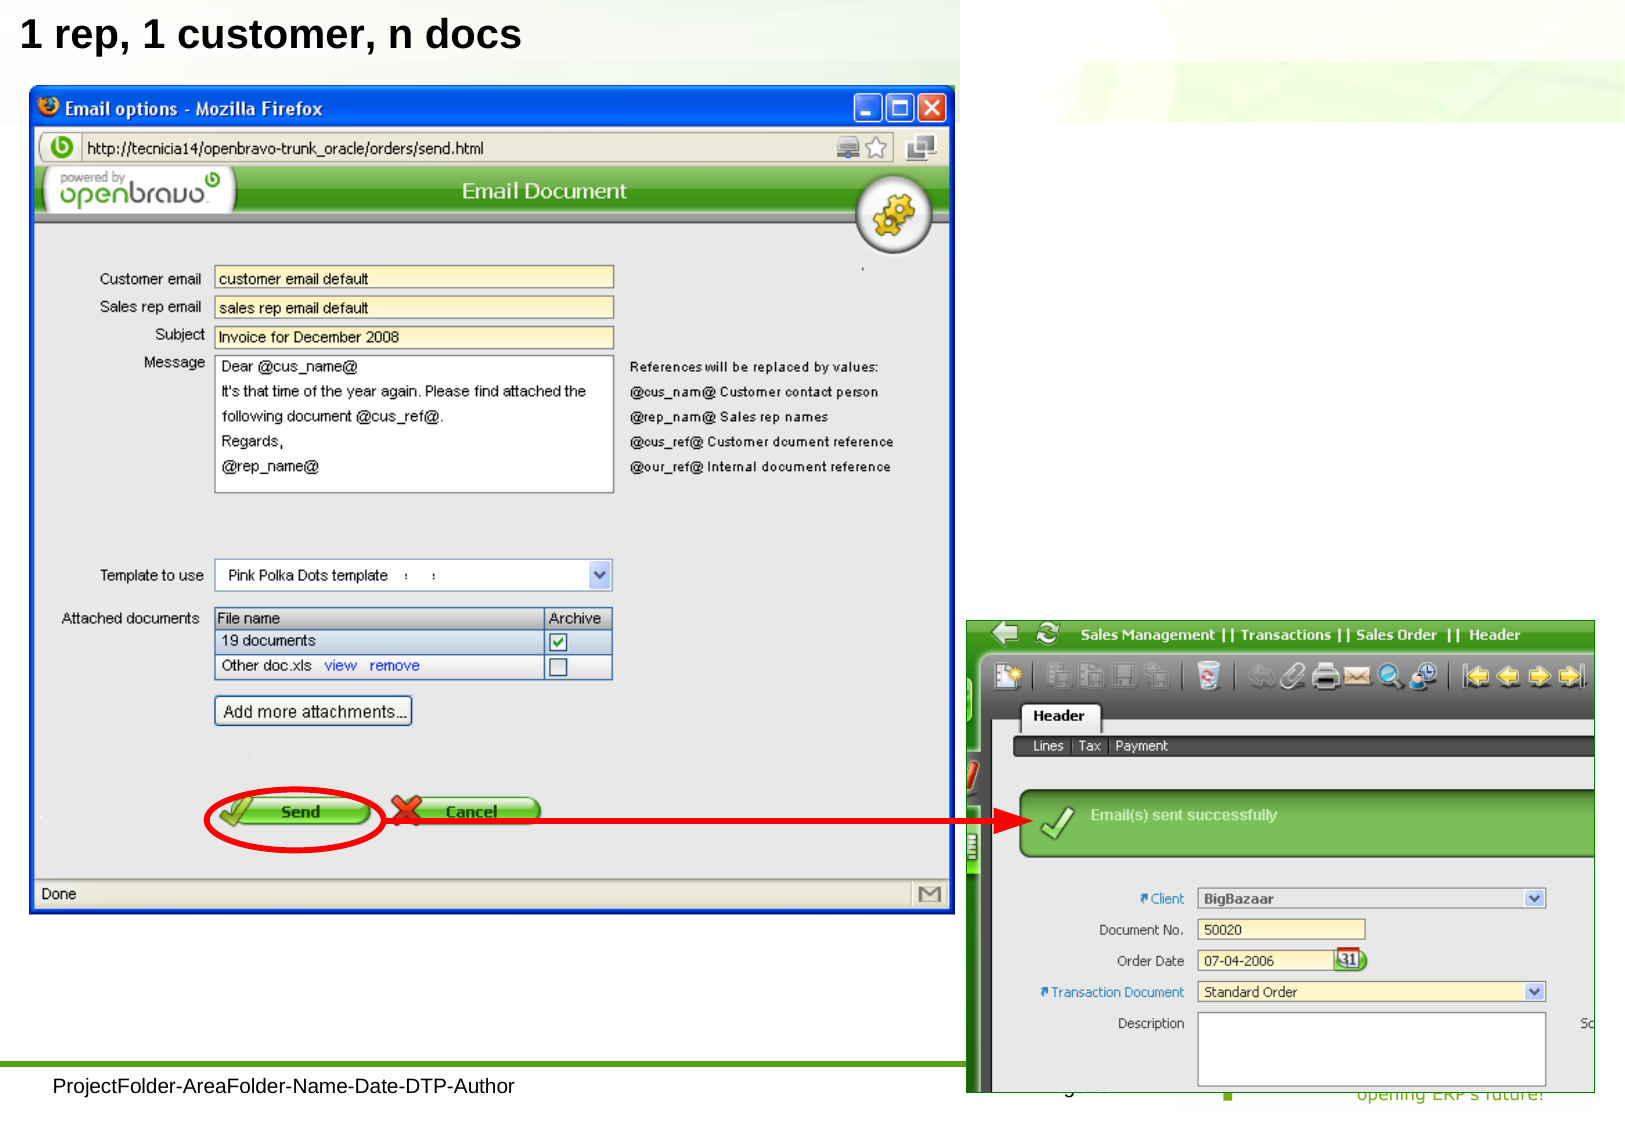

# 1 rep, 1 customer, n docs